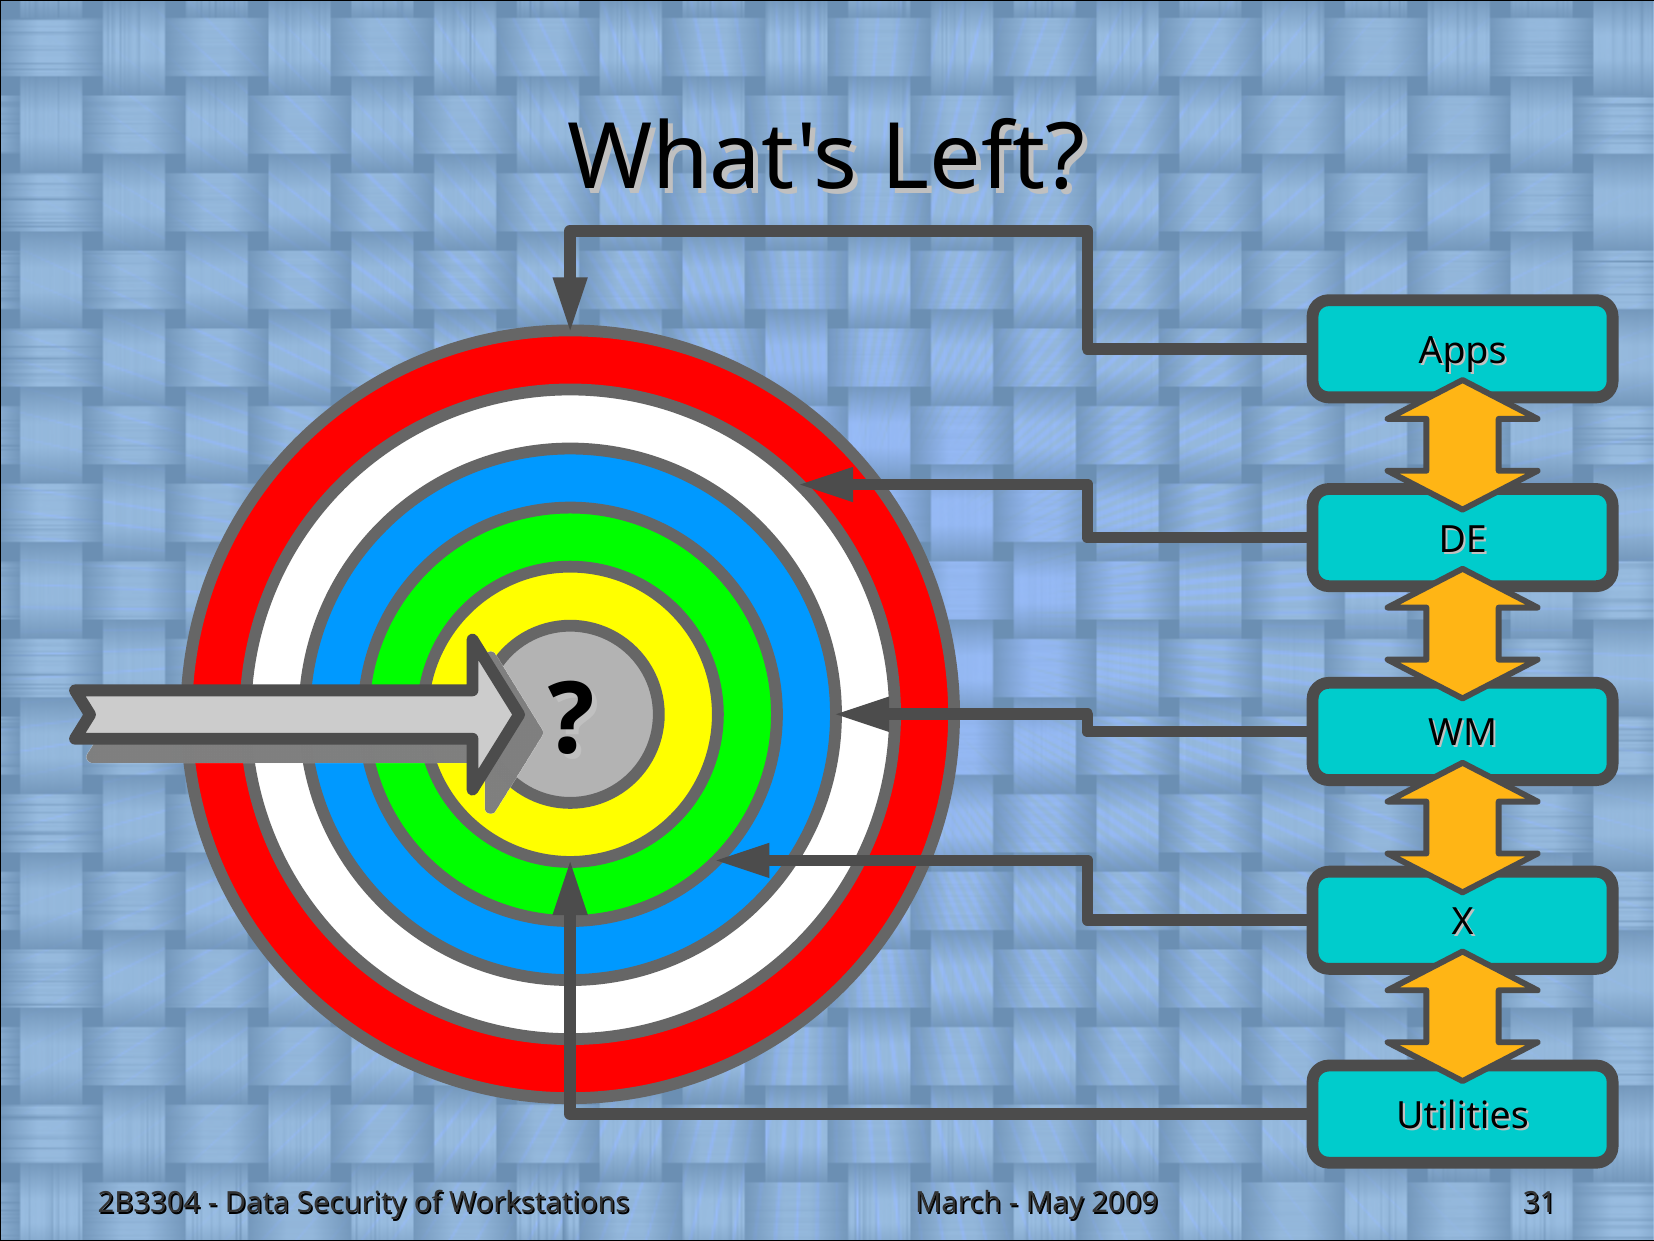

# What's Left?
Apps
DE
?
WM
X
Utilities